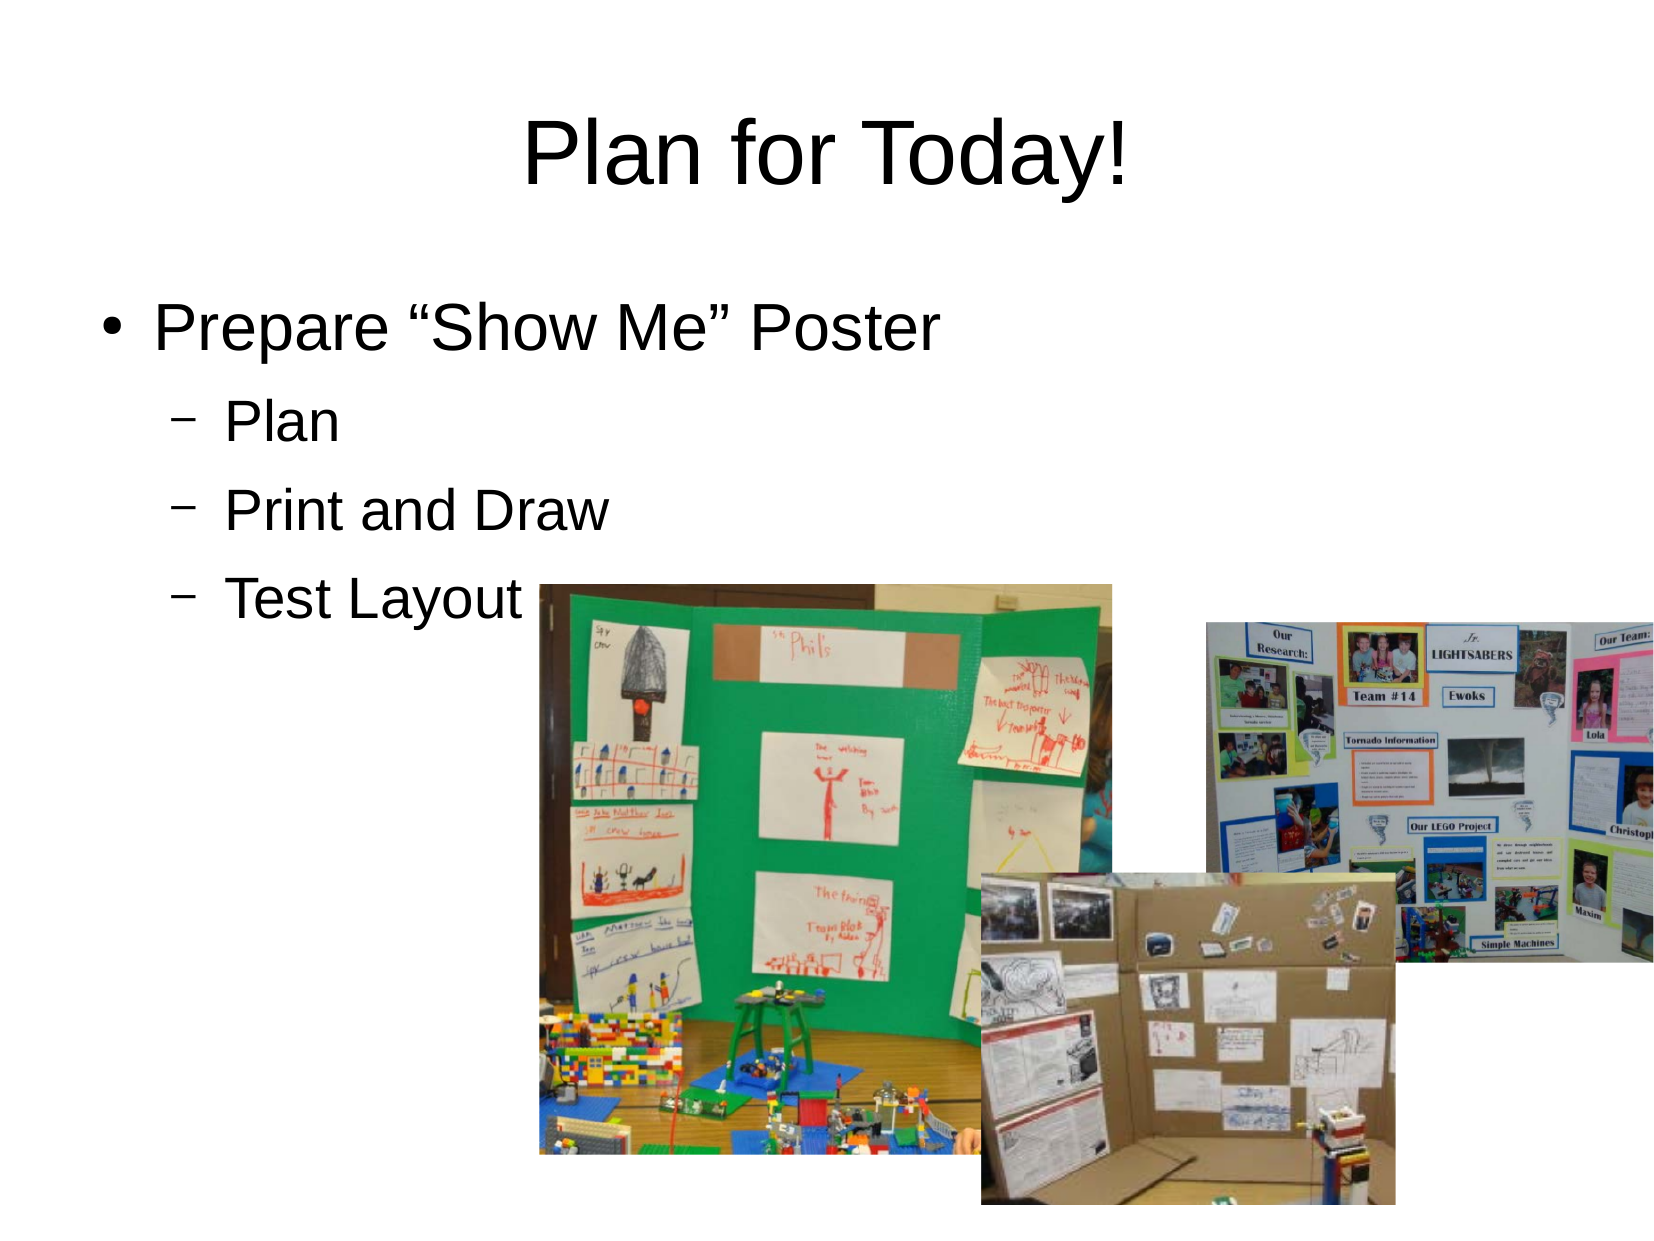

# Plan for Today!
Prepare “Show Me” Poster
Plan
Print and Draw
Test Layout